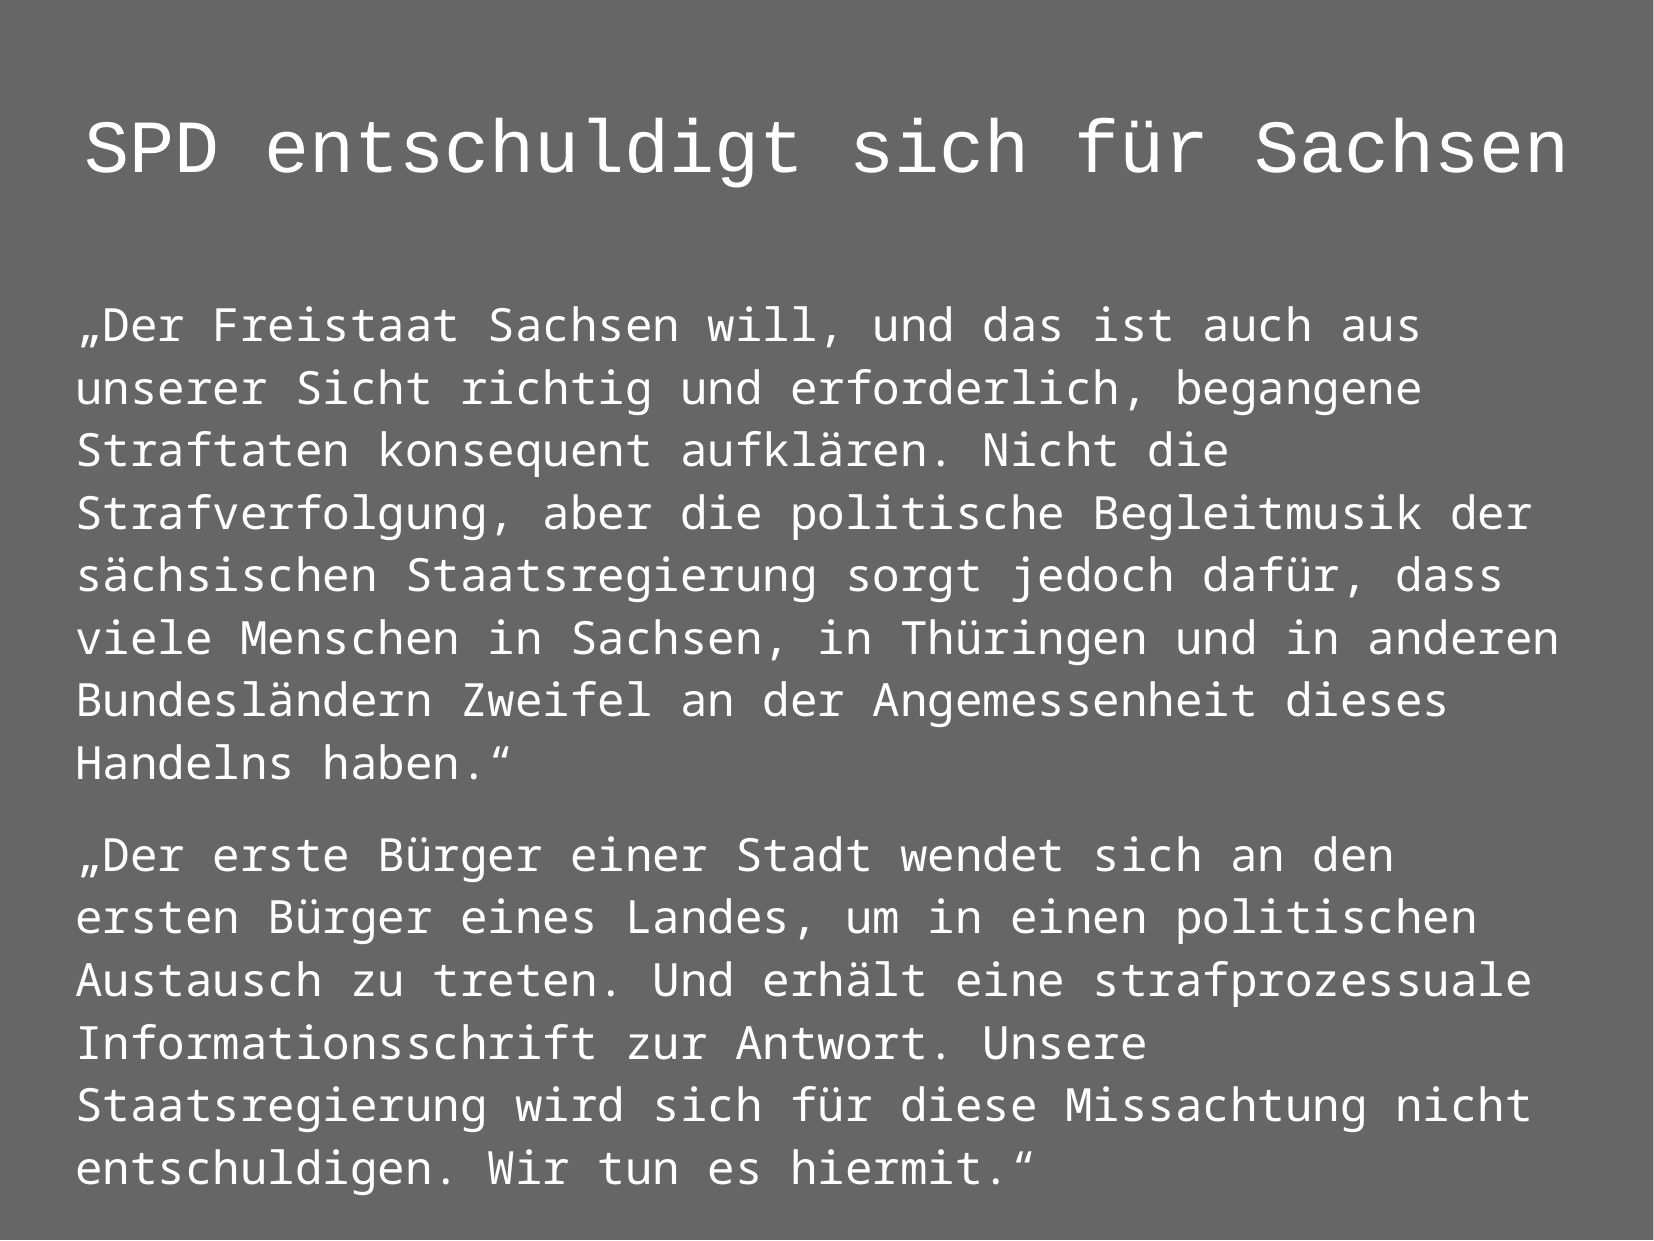

# SPD entschuldigt sich für Sachsen
„Der Freistaat Sachsen will, und das ist auch aus unserer Sicht richtig und erforderlich, begangene Straftaten konsequent aufklären. Nicht die Strafverfolgung, aber die politische Begleitmusik der sächsischen Staatsregierung sorgt jedoch dafür, dass viele Menschen in Sachsen, in Thüringen und in anderen Bundesländern Zweifel an der Angemessenheit dieses Handelns haben.“
„Der erste Bürger einer Stadt wendet sich an den ersten Bürger eines Landes, um in einen politischen Austausch zu treten. Und erhält eine strafprozessuale Informationsschrift zur Antwort. Unsere Staatsregierung wird sich für diese Missachtung nicht entschuldigen. Wir tun es hiermit.“
Brief an den Jenaer Oberbürgermeister v. Martin Dulig und Sabine Friedel, SPD-Fraktion Sachsen, 25.8.11